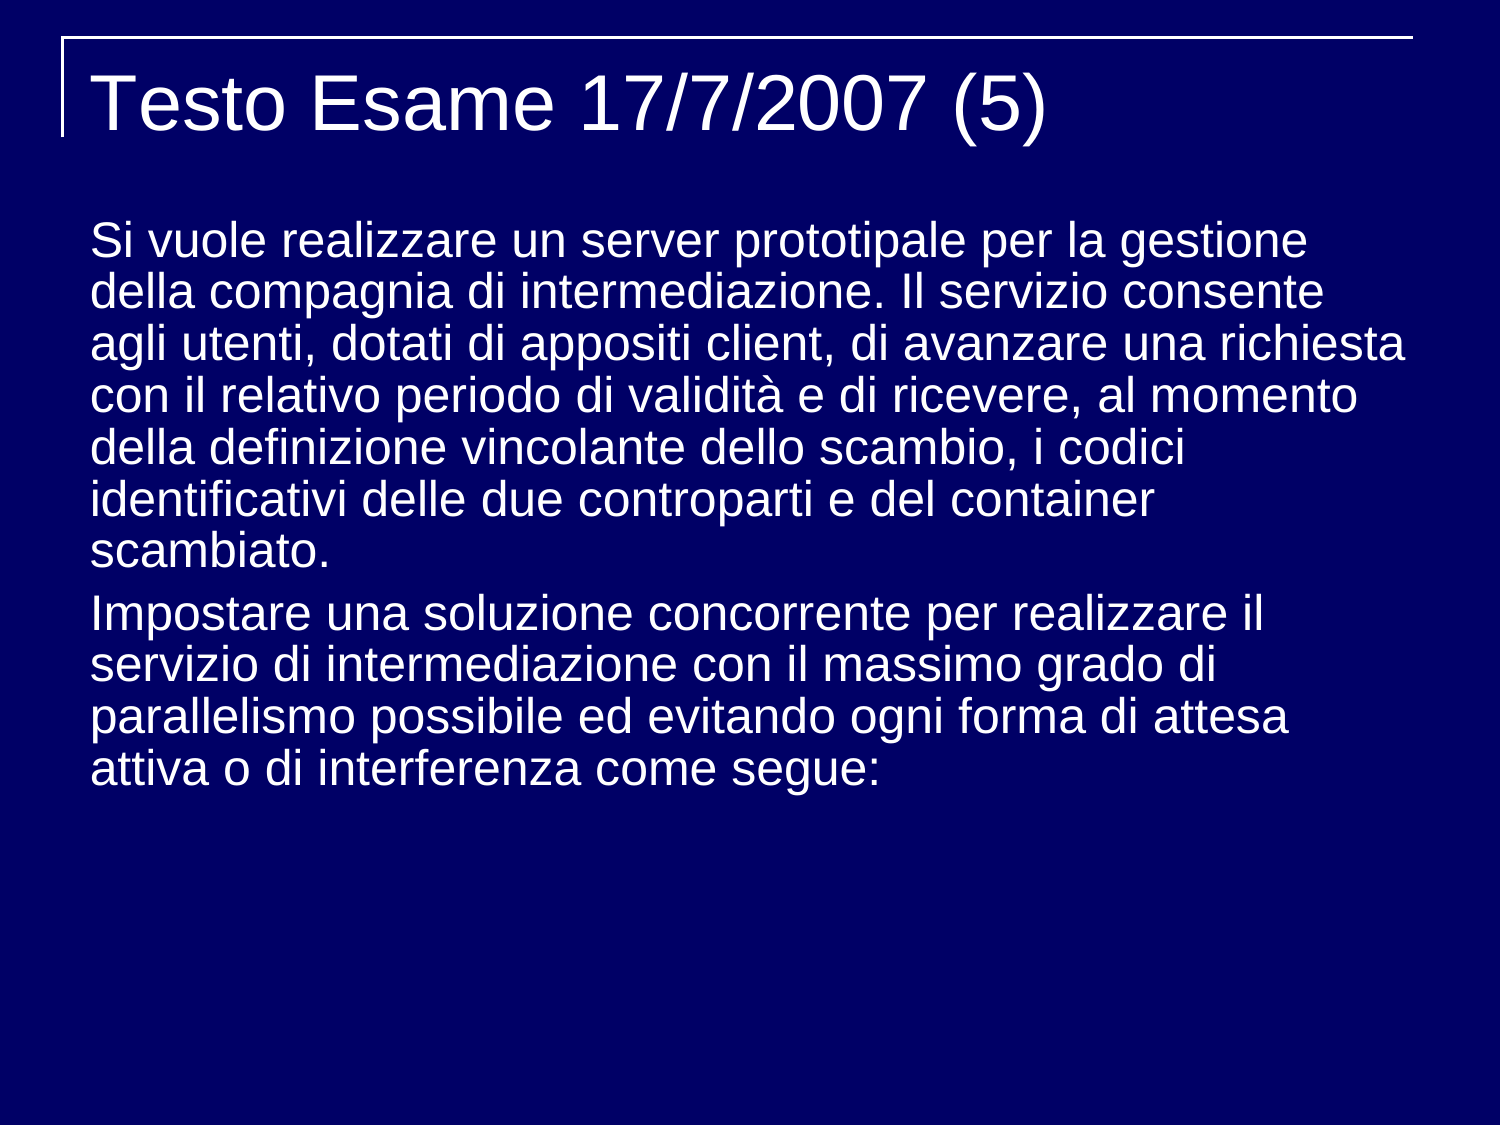

# Testo Esame 17/7/2007 (5)‏
Si vuole realizzare un server prototipale per la gestione della compagnia di intermediazione. Il servizio consente agli utenti, dotati di appositi client, di avanzare una richiesta con il relativo periodo di validità e di ricevere, al momento della definizione vincolante dello scambio, i codici identificativi delle due controparti e del container scambiato.
Impostare una soluzione concorrente per realizzare il servizio di intermediazione con il massimo grado di parallelismo possibile ed evitando ogni forma di attesa attiva o di interferenza come segue: